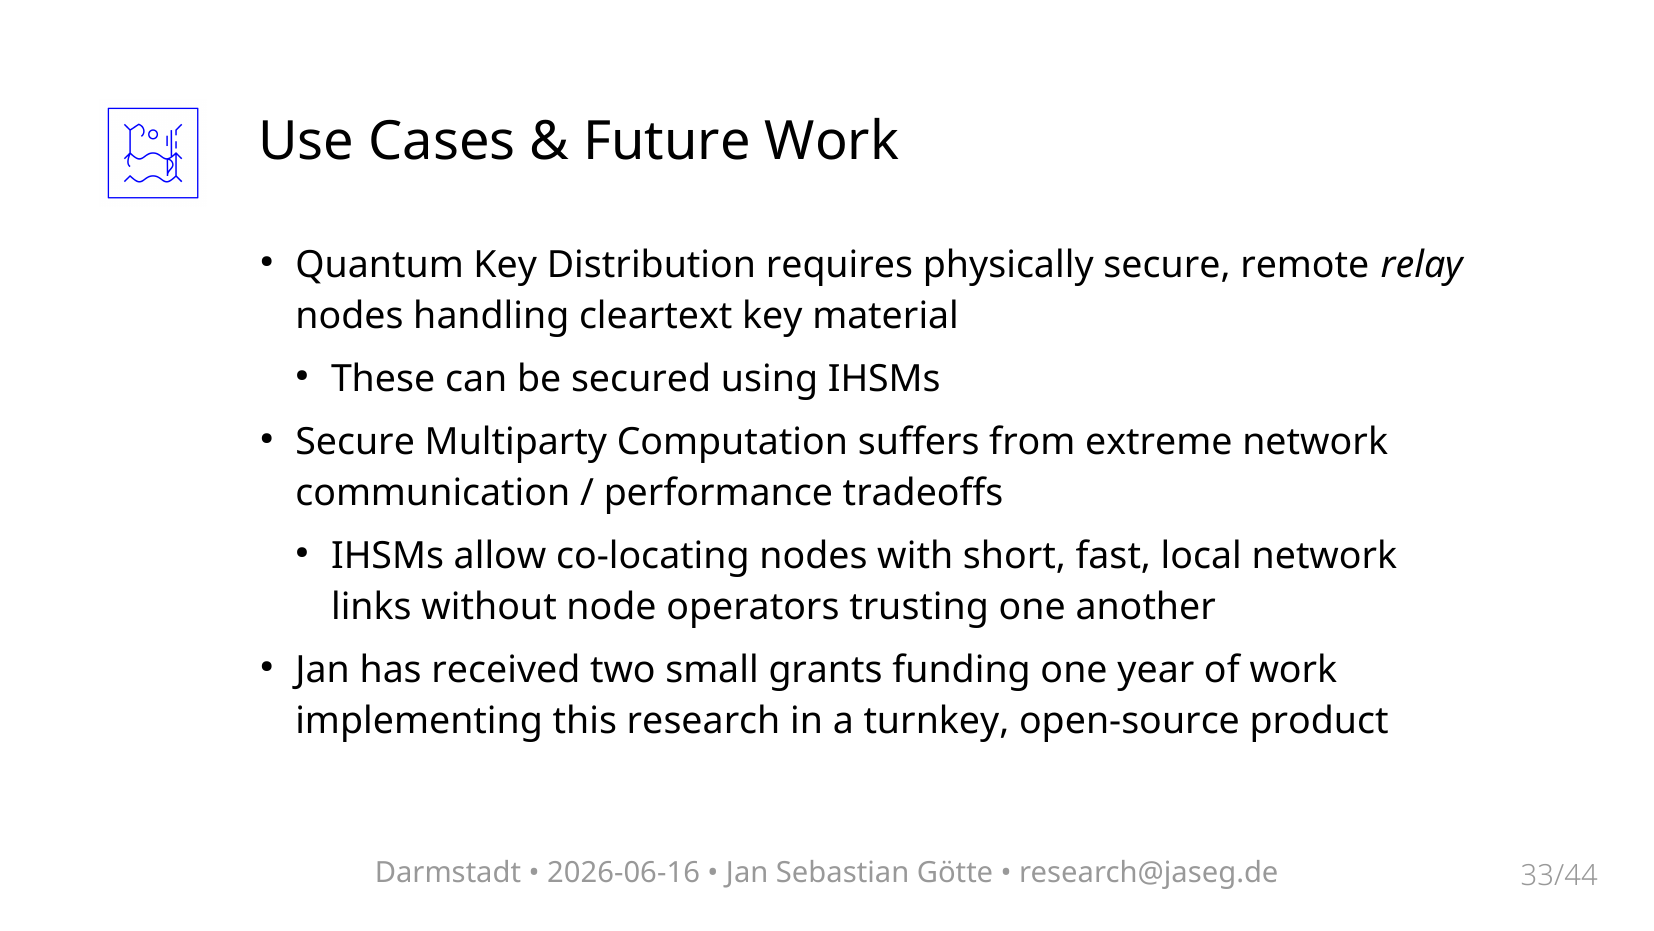

Use Cases & Future Work
Quantum Key Distribution requires physically secure, remote relay nodes handling cleartext key material
These can be secured using IHSMs
Secure Multiparty Computation suffers from extreme network communication / performance tradeoffs
IHSMs allow co-locating nodes with short, fast, local network links without node operators trusting one another
Jan has received two small grants funding one year of work implementing this research in a turnkey, open-source product